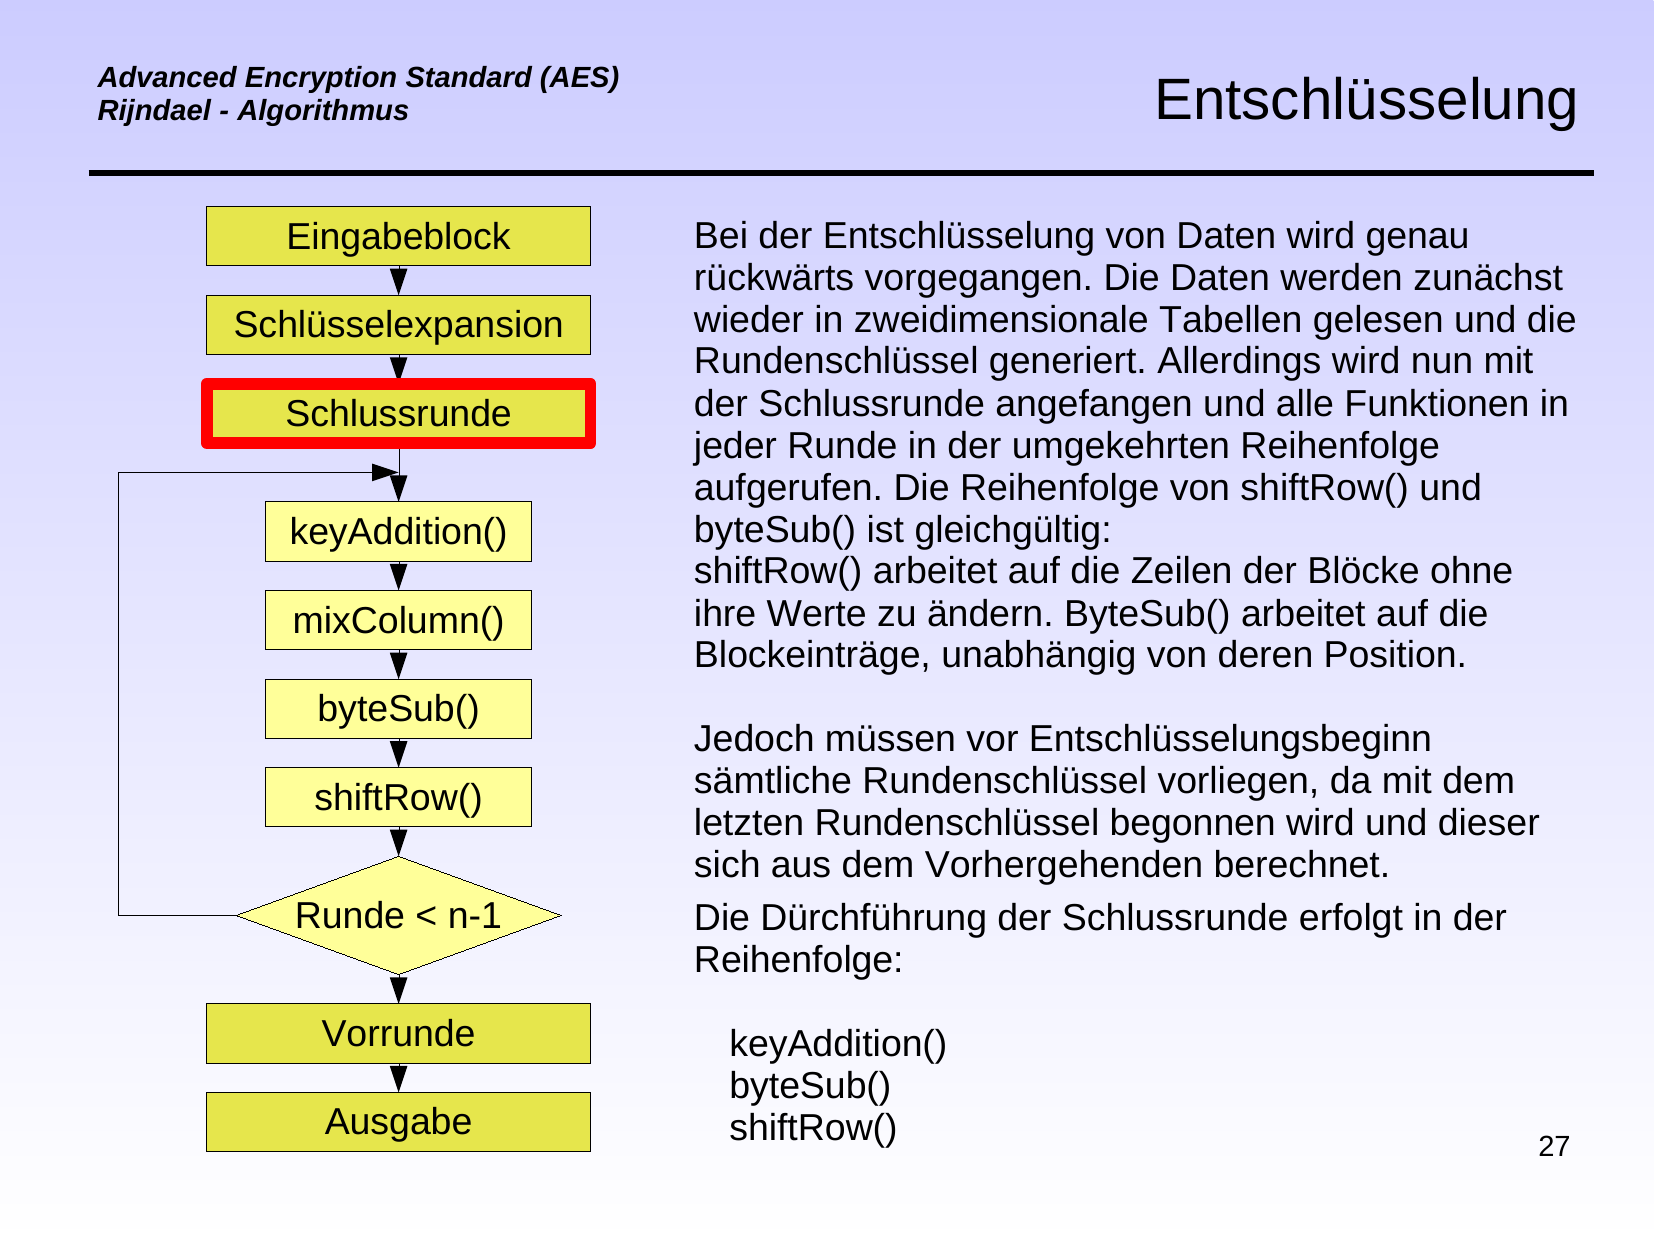

Advanced Encryption Standard (AES)
Rijndael - Algorithmus
Entschlüsselung
Eingabeblock
Bei der Entschlüsselung von Daten wird genau rückwärts vorgegangen. Die Daten werden zunächst wieder in zweidimensionale Tabellen gelesen und die Rundenschlüssel generiert. Allerdings wird nun mit der Schlussrunde angefangen und alle Funktionen in jeder Runde in der umgekehrten Reihenfolge aufgerufen. Die Reihenfolge von shiftRow() und byteSub() ist gleichgültig:
shiftRow() arbeitet auf die Zeilen der Blöcke ohne ihre Werte zu ändern. ByteSub() arbeitet auf die Blockeinträge, unabhängig von deren Position.
Jedoch müssen vor Entschlüsselungsbeginn sämtliche Rundenschlüssel vorliegen, da mit dem letzten Rundenschlüssel begonnen wird und dieser sich aus dem Vorhergehenden berechnet.
Schlüsselexpansion
Schlussrunde
keyAddition()
mixColumn()
byteSub()
shiftRow()
Runde < n-1
Die Dürchführung der Schlussrunde erfolgt in der
Reihenfolge:
keyAddition()
byteSub()
shiftRow()
Vorrunde
Ausgabe
27